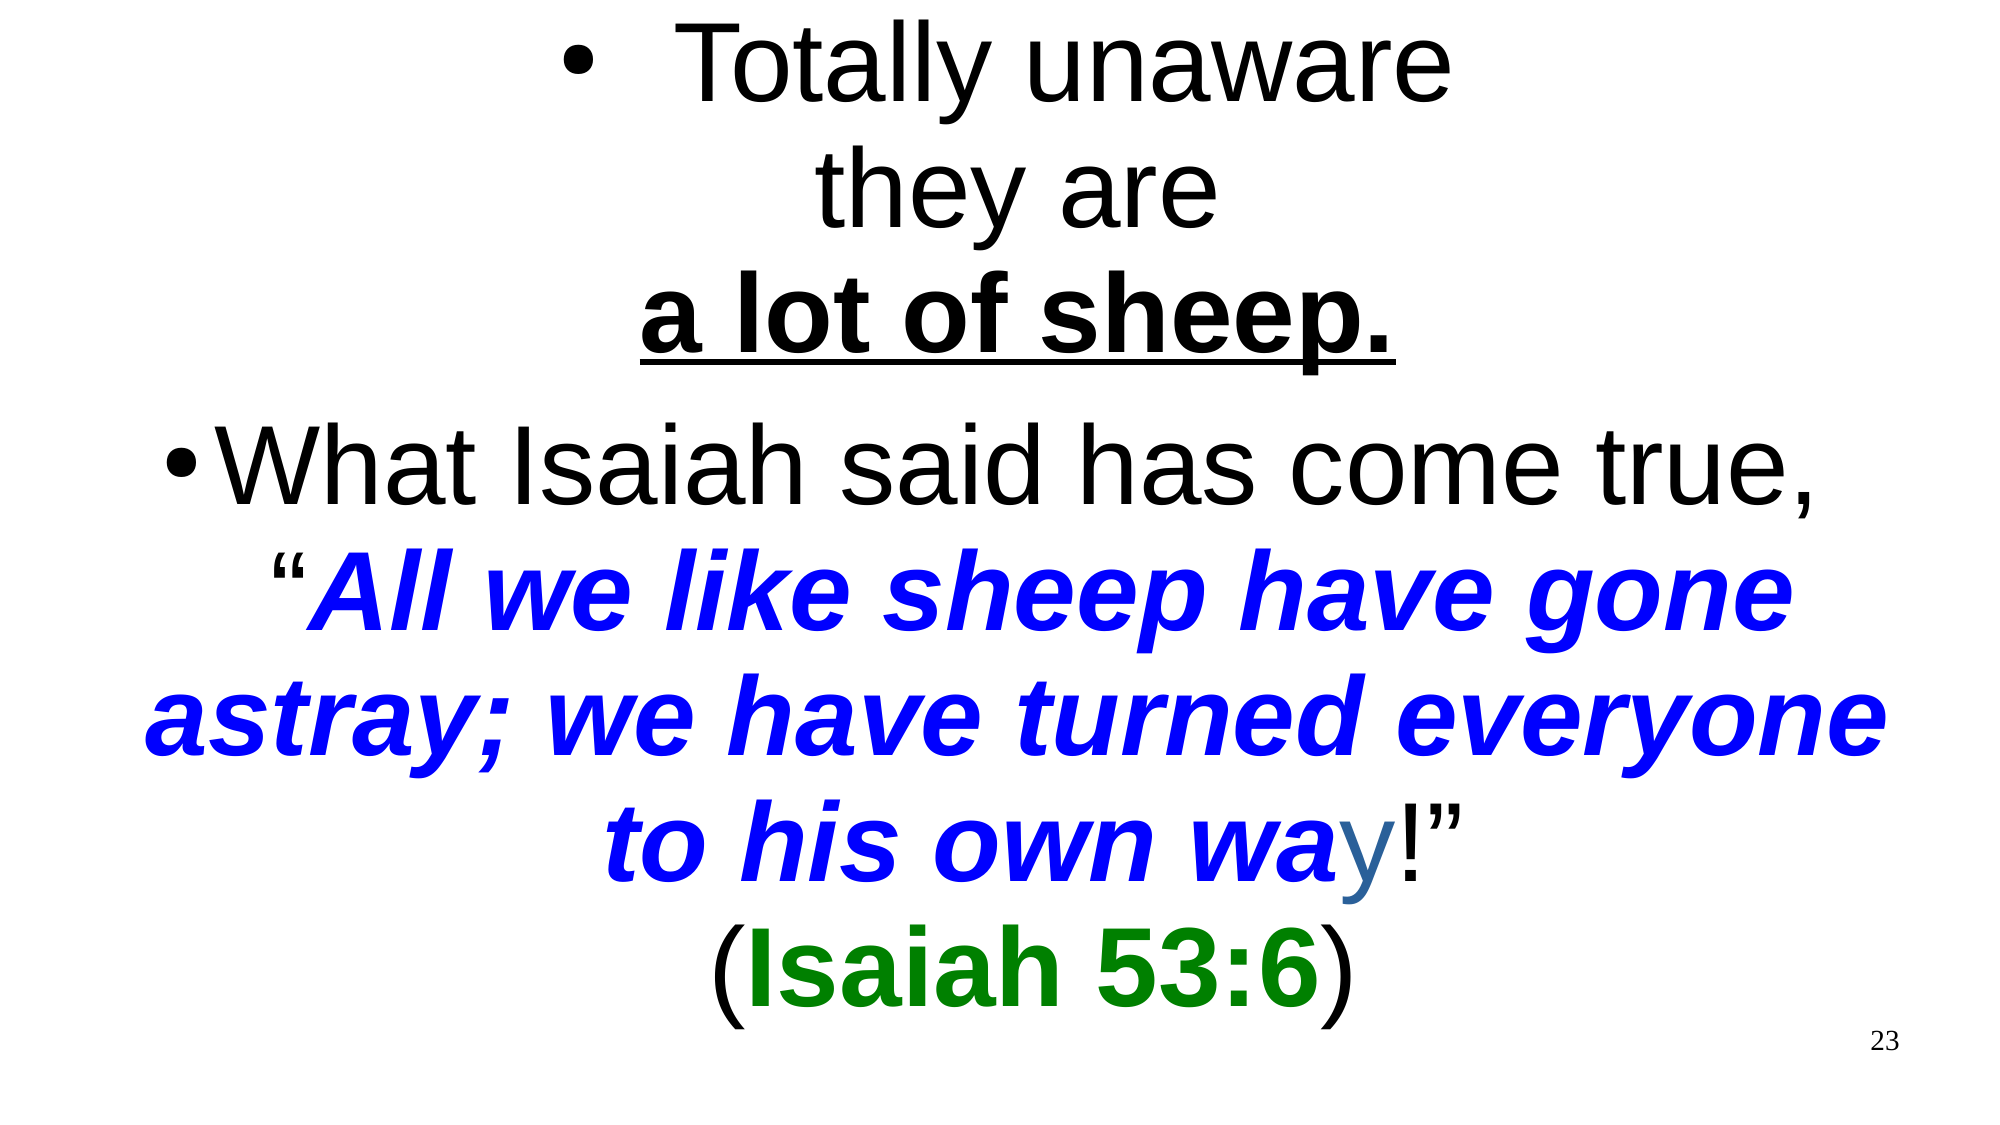

# Totally unaware they are a lot of sheep.
What Isaiah said has come true,
“All we like sheep have gone astray; we have turned everyone
to his own way!”
(Isaiah 53:6)
23